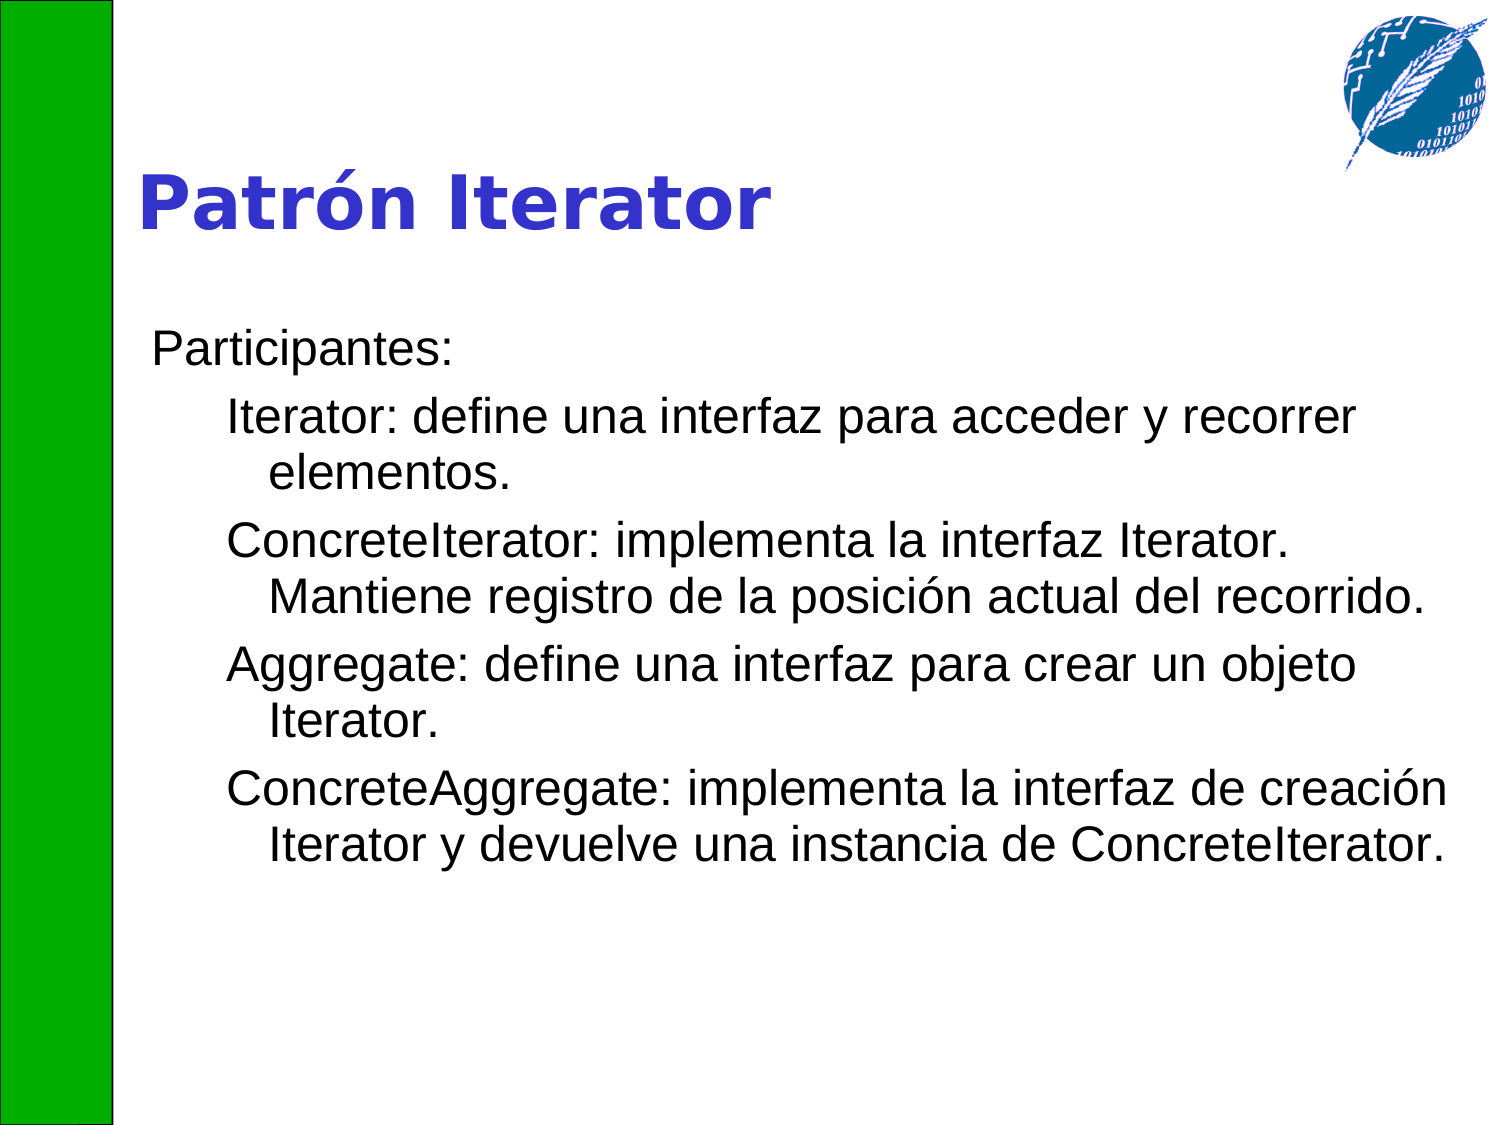

# Patrón Iterator
Participantes:
Iterator: define una interfaz para acceder y recorrer elementos.
ConcreteIterator: implementa la interfaz Iterator. Mantiene registro de la posición actual del recorrido.
Aggregate: define una interfaz para crear un objeto Iterator.
ConcreteAggregate: implementa la interfaz de creación Iterator y devuelve una instancia de ConcreteIterator.